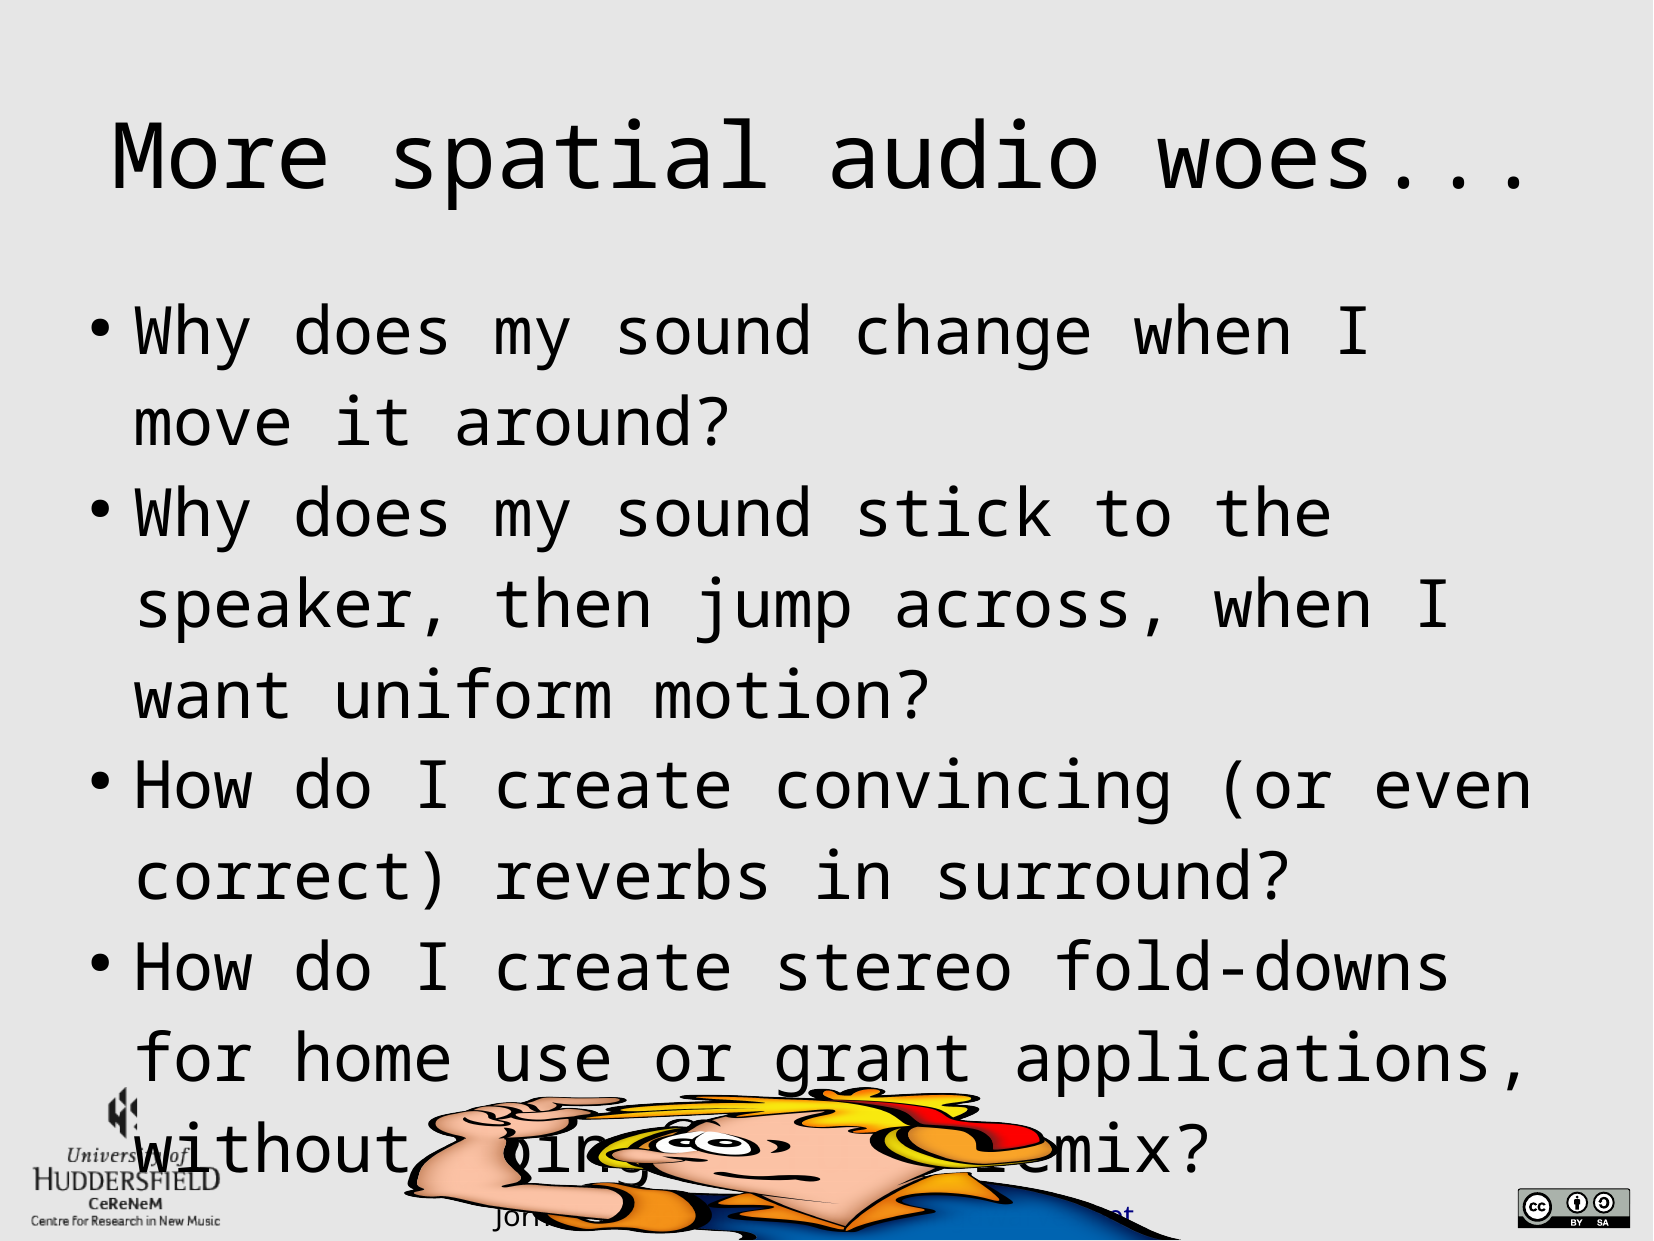

# More spatial audio woes...
Why does my sound change when I move it around?
Why does my sound stick to the speaker, then jump across, when I want uniform motion?
How do I create convincing (or even correct) reverbs in surround?
How do I create stereo fold-downs for home use or grant applications, without doing a full remix?